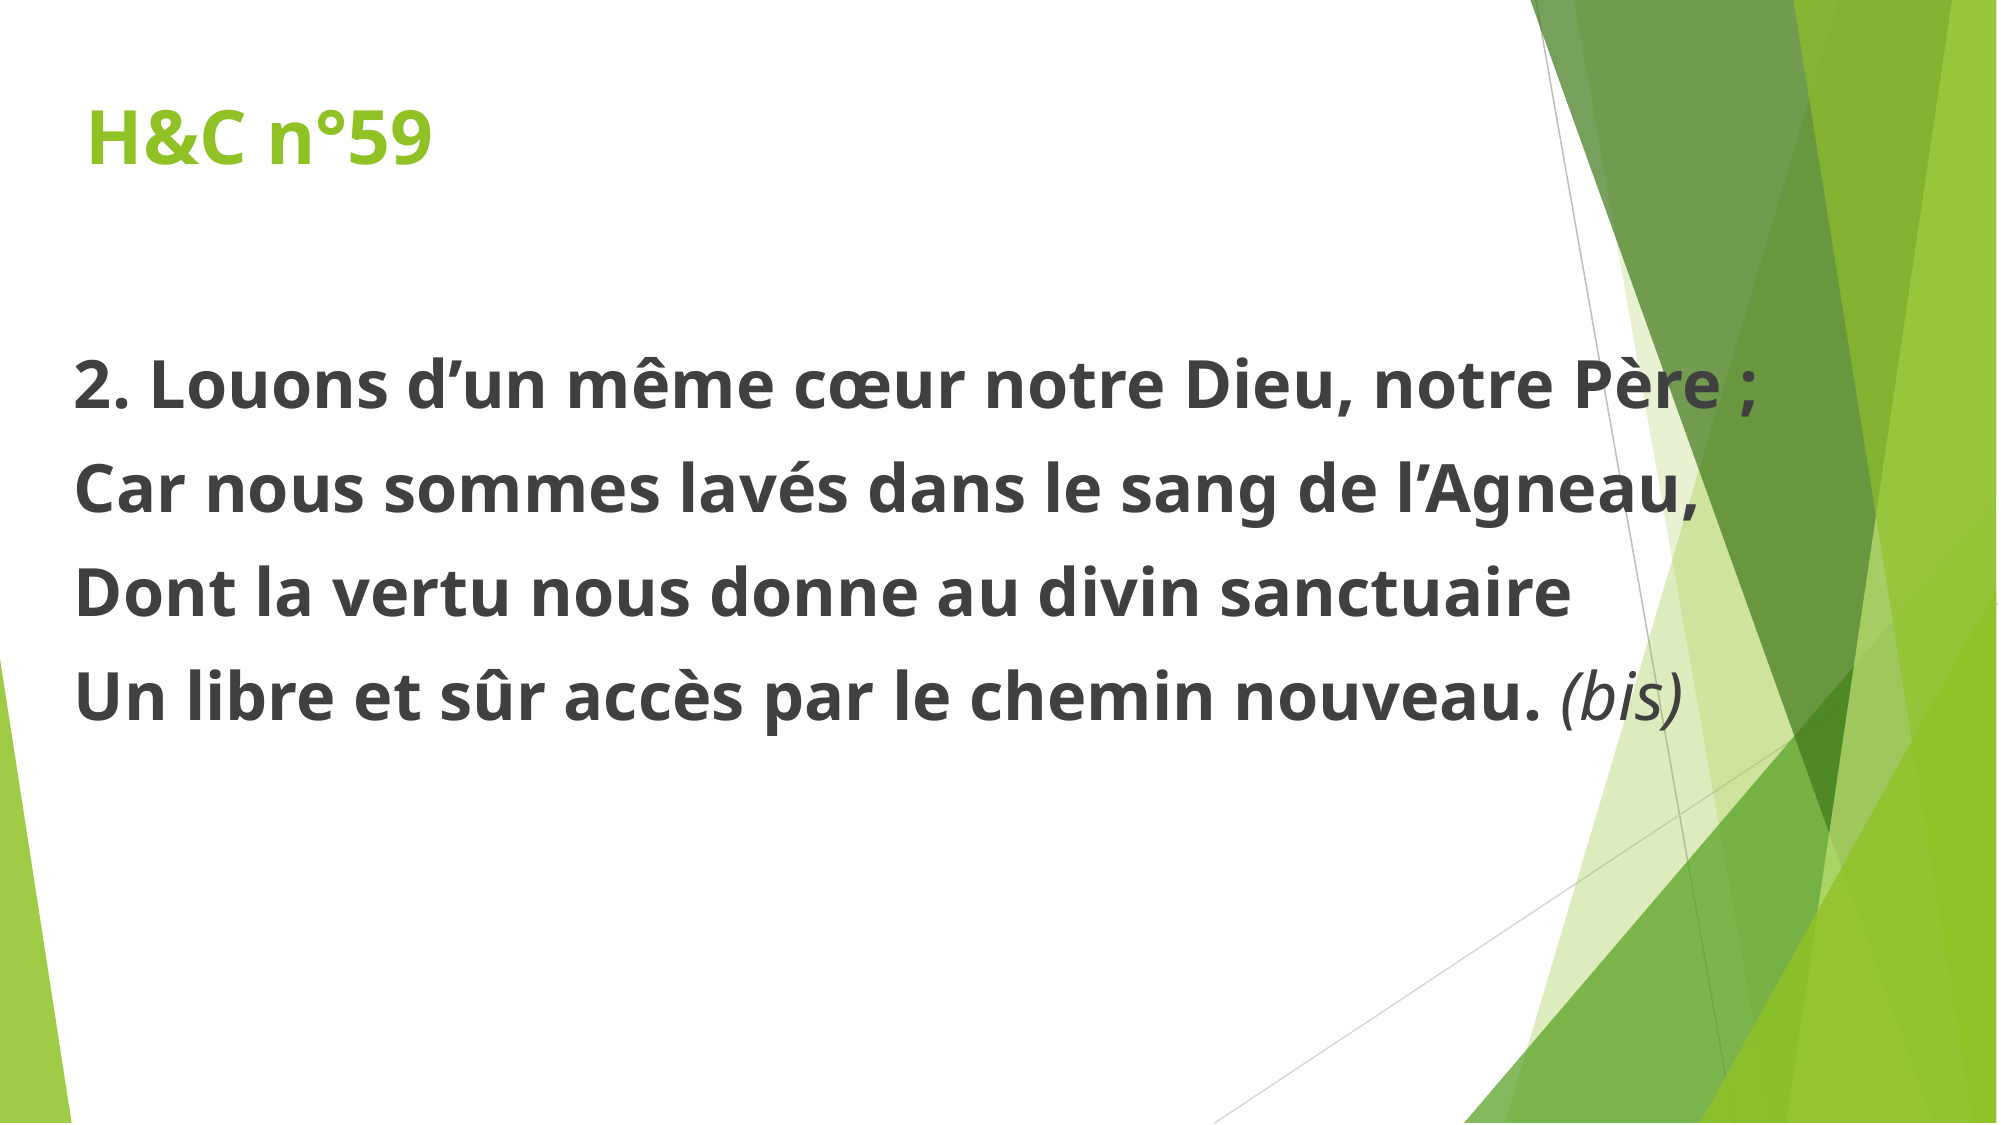

H&C n°59
2. Louons d’un même cœur notre Dieu, notre Père ;
Car nous sommes lavés dans le sang de l’Agneau,
Dont la vertu nous donne au divin sanctuaire
Un libre et sûr accès par le chemin nouveau. (bis)